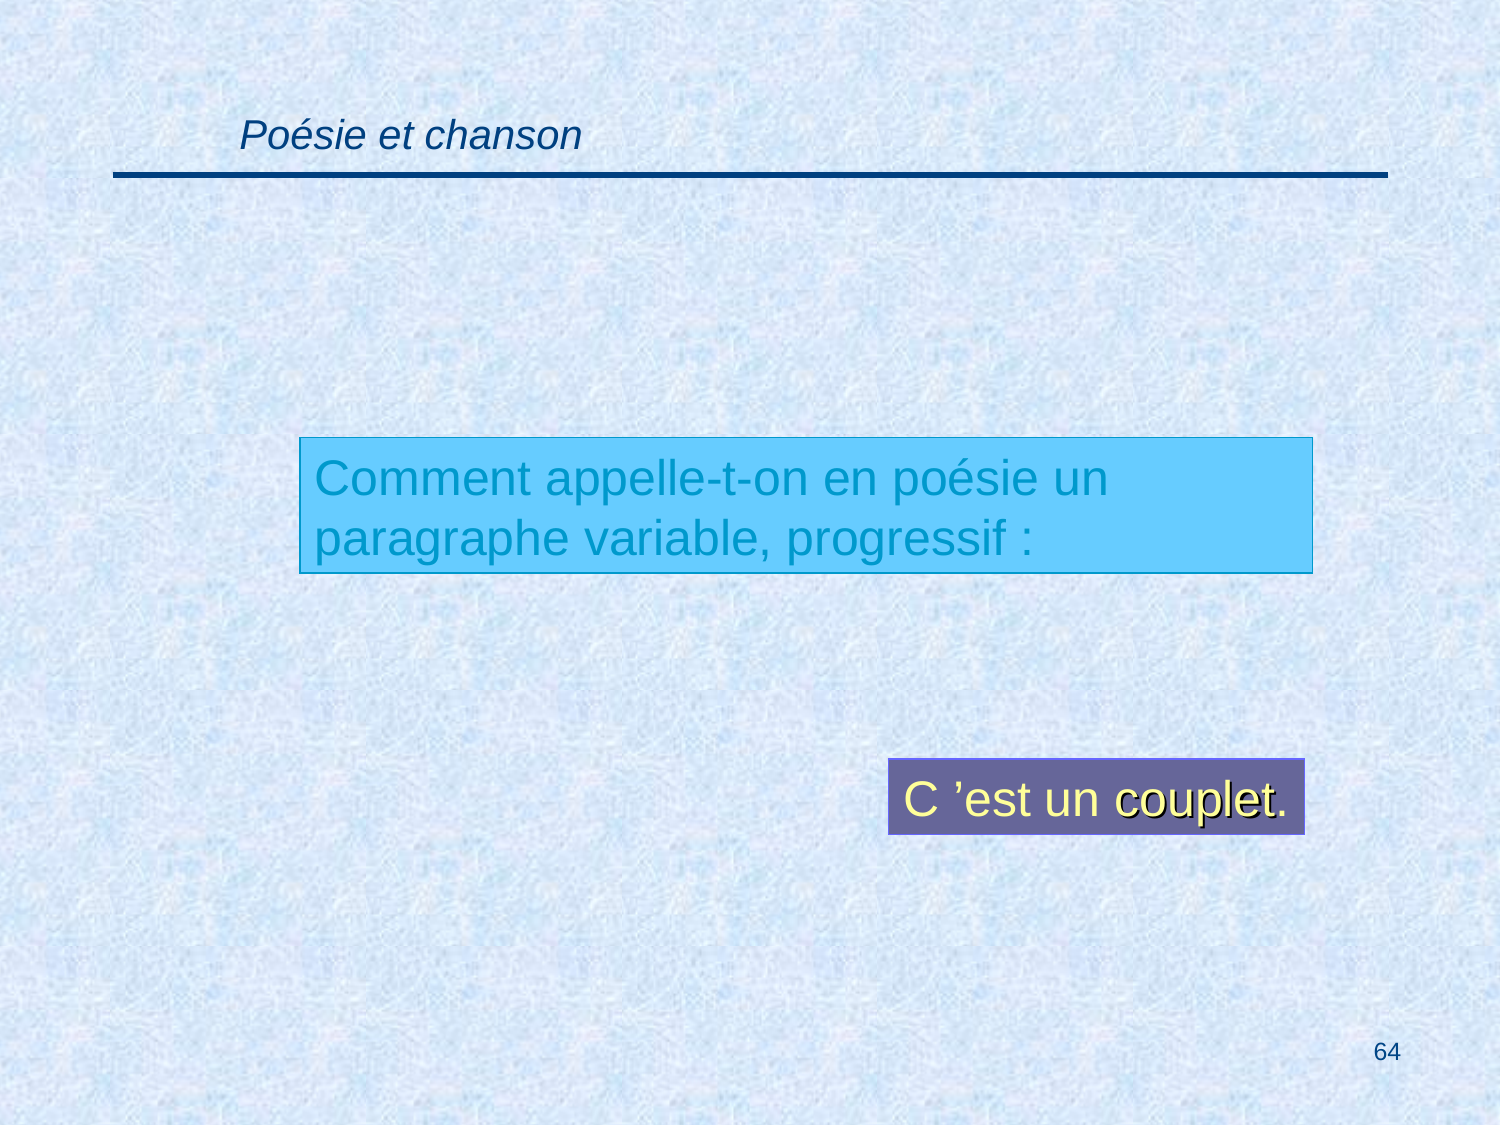

Poésie et chanson
Comment appelle-t-on en poésie un paragraphe variable, progressif :
C ’est un couplet.
64